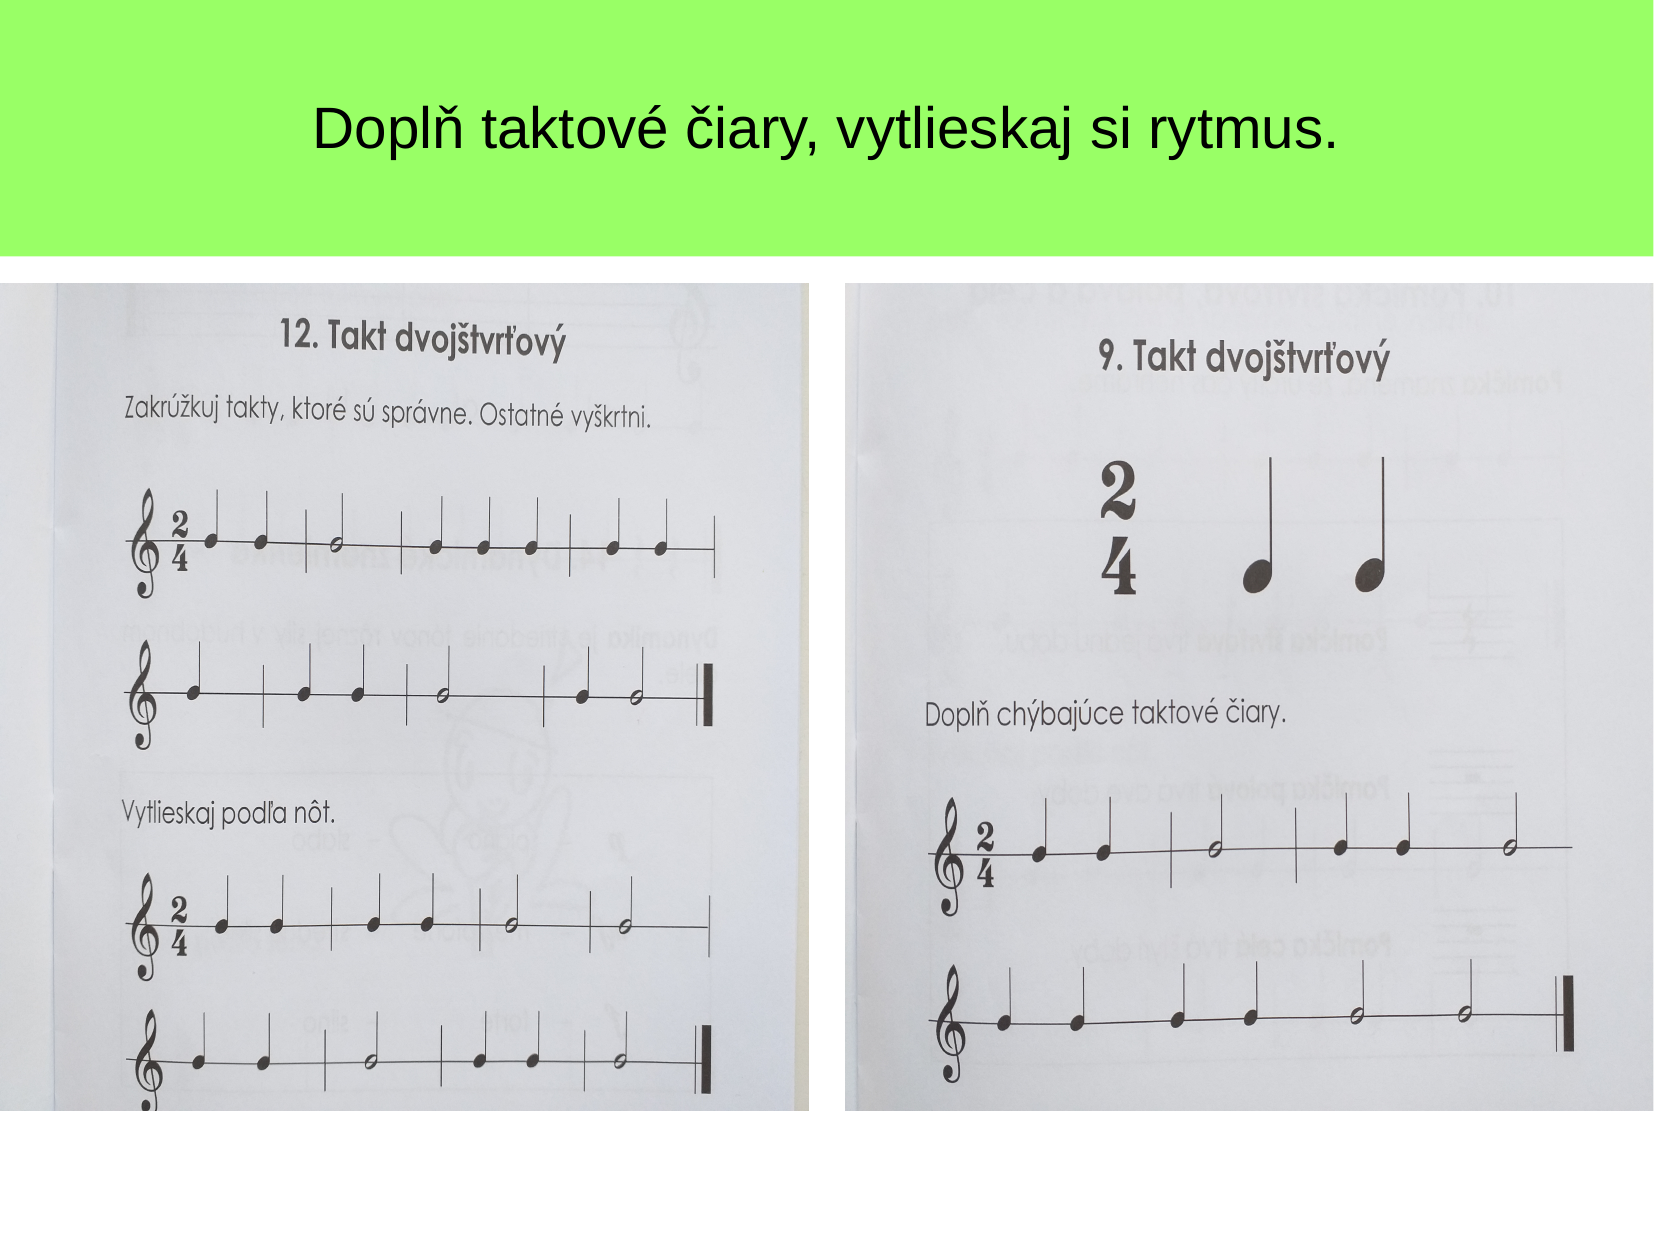

# Doplň taktové čiary, vytlieskaj si rytmus.